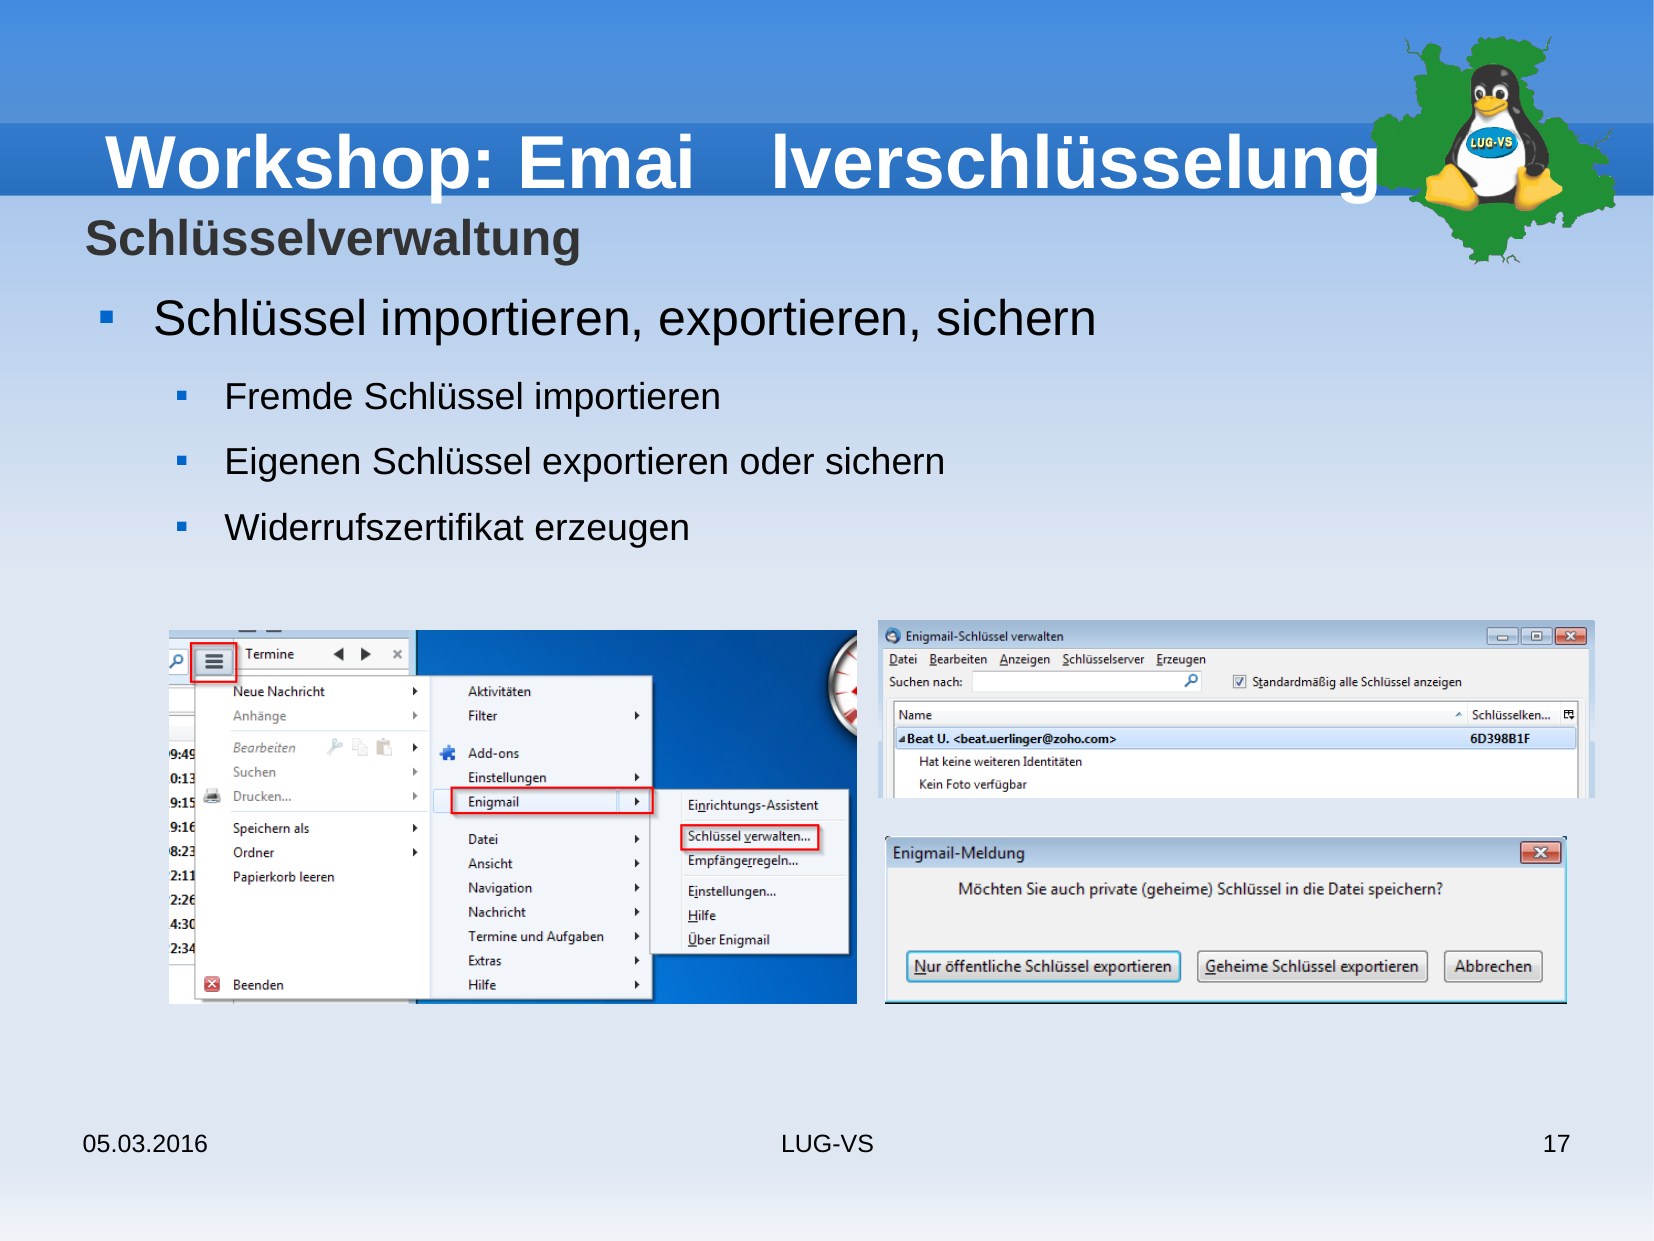

Workshop: Emai	lverschlüsselung
Schlüsselverwaltung
# Schlüssel importieren, exportieren, sichern
Fremde Schlüssel importieren
Eigenen Schlüssel exportieren oder sichern
Widerrufszertifikat erzeugen
05.03.2016
LUG-VS
17